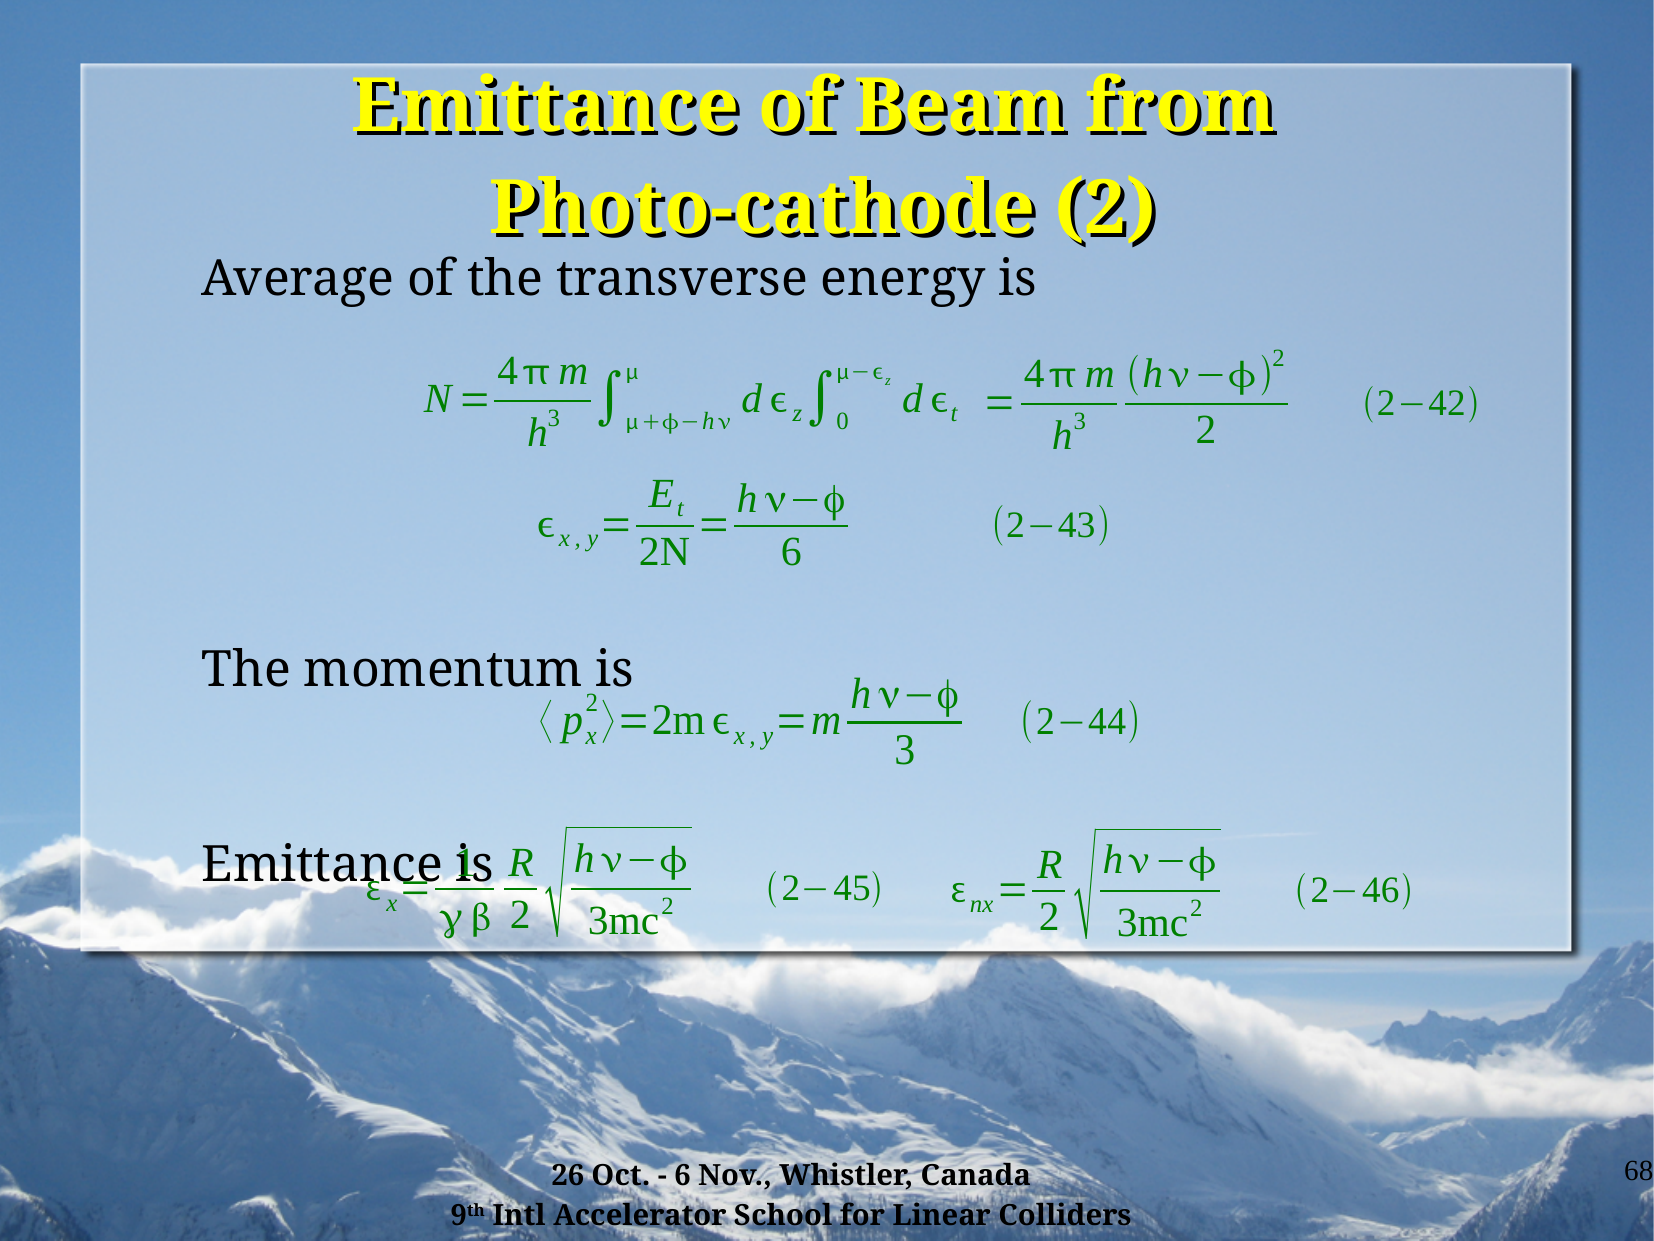

# Emittance of Beam from Photo-cathode (2)
Average of the transverse energy is
The momentum is
Emittance is
68